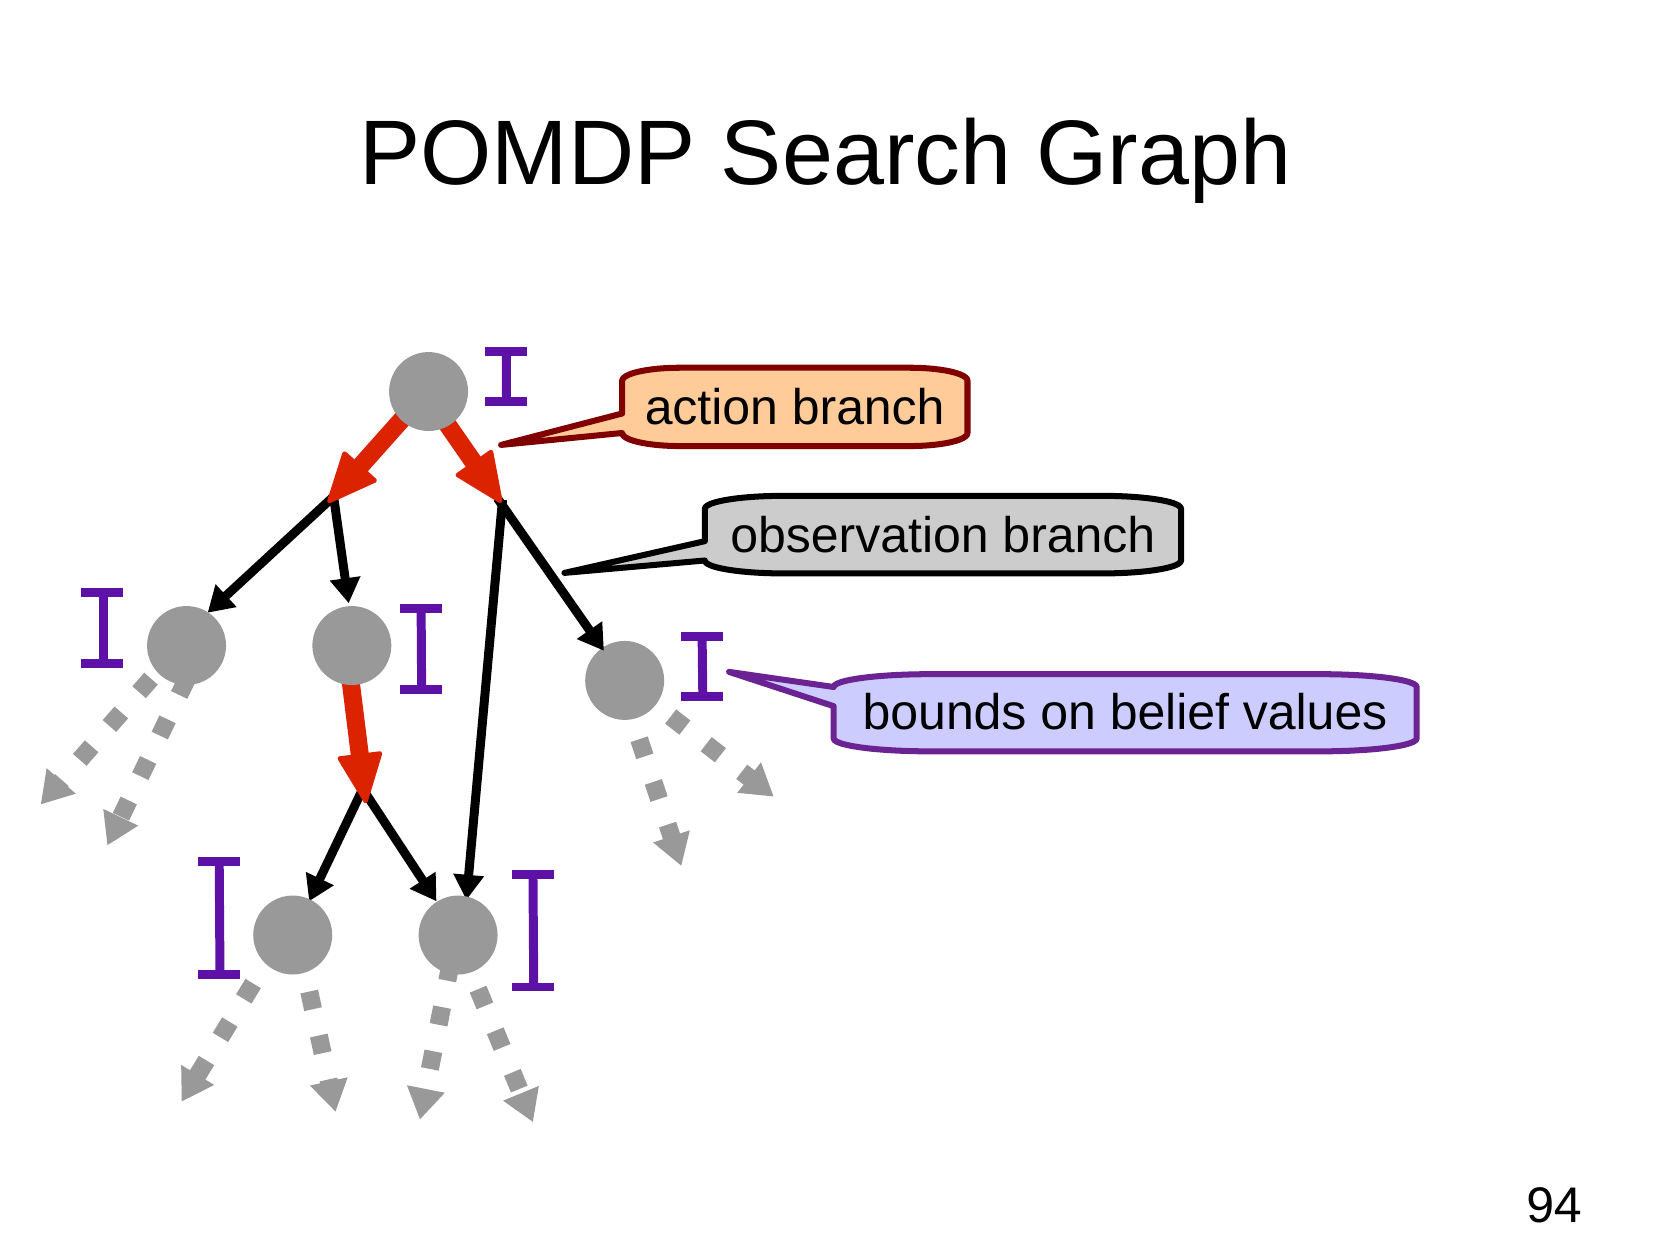

# POMDP Search Graph
action branch
observation branch
bounds on belief values